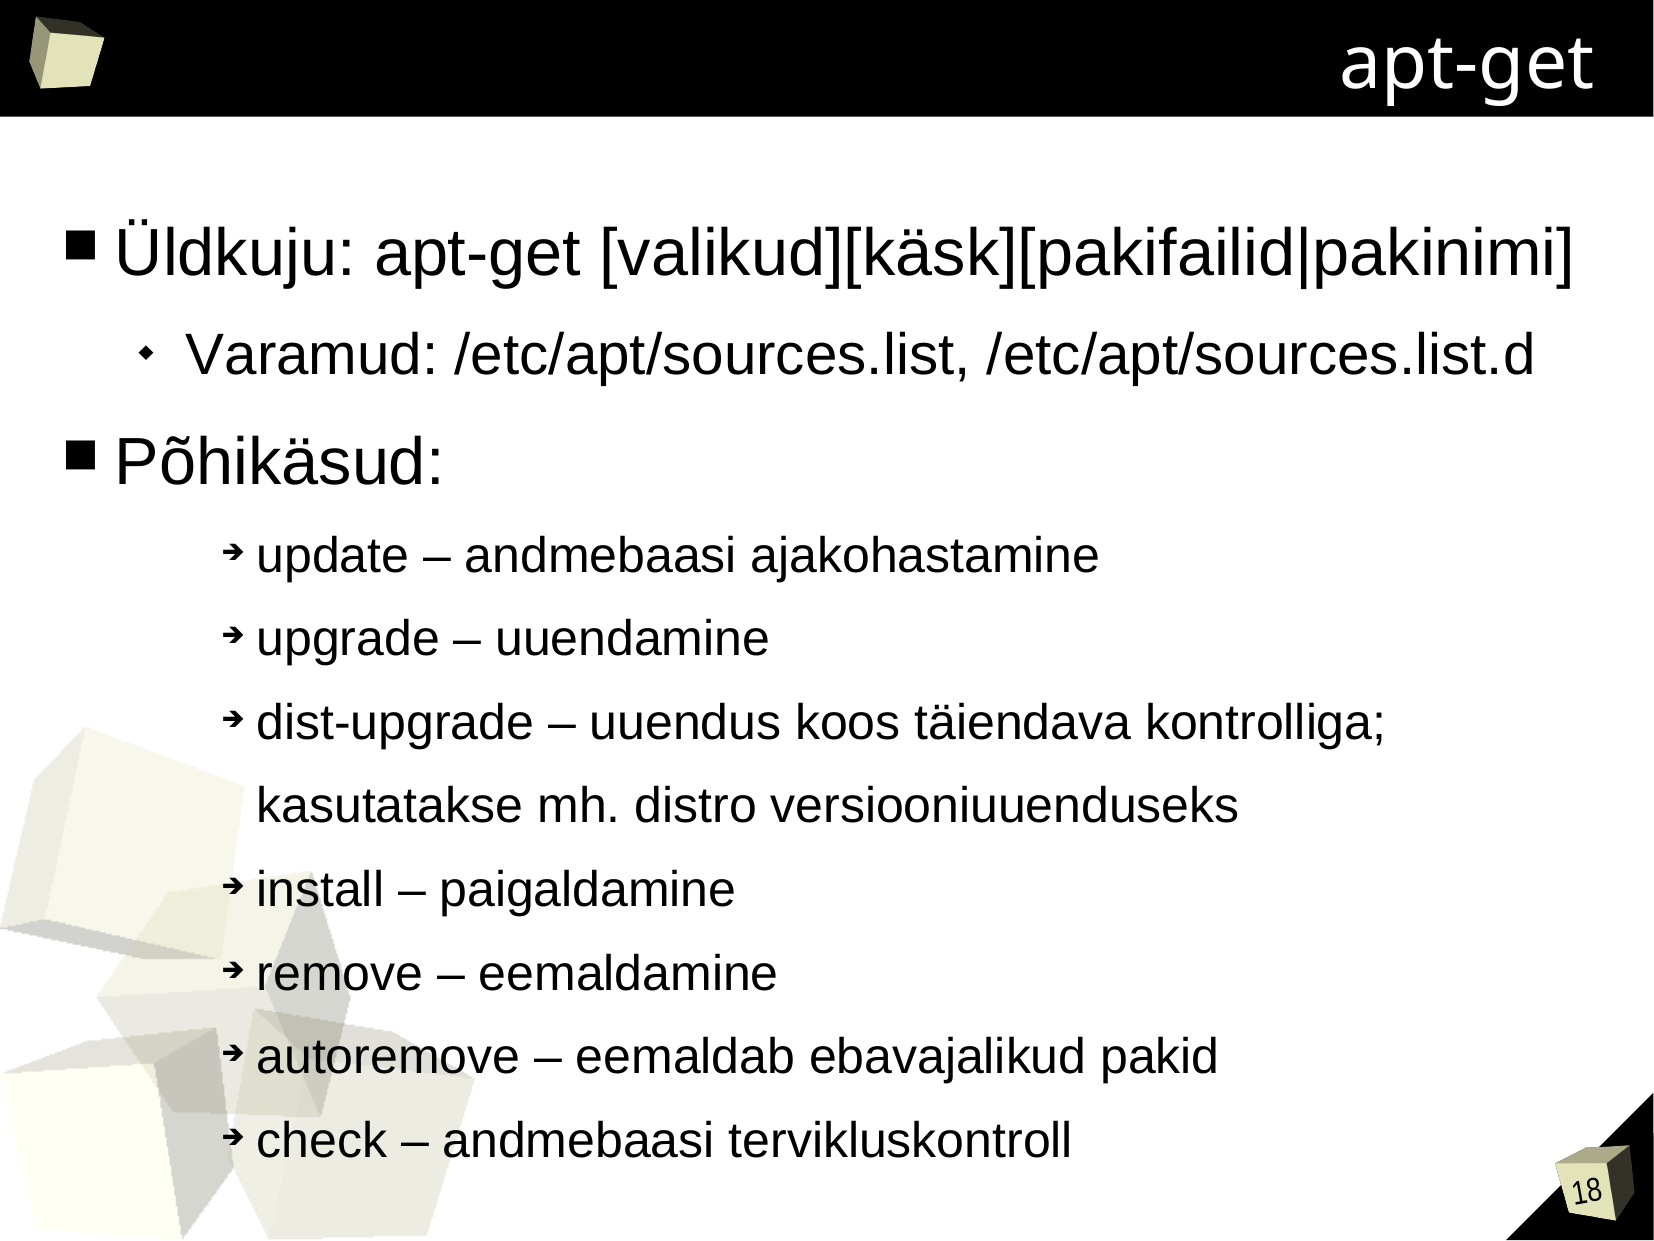

# apt-get
Üldkuju: apt-get [valikud][käsk][pakifailid|pakinimi]
Varamud: /etc/apt/sources.list, /etc/apt/sources.list.d
Põhikäsud:
update – andmebaasi ajakohastamine
upgrade – uuendamine
dist-upgrade – uuendus koos täiendava kontrolliga; kasutatakse mh. distro versiooniuuenduseks
install – paigaldamine
remove – eemaldamine
autoremove – eemaldab ebavajalikud pakid
check – andmebaasi tervikluskontroll